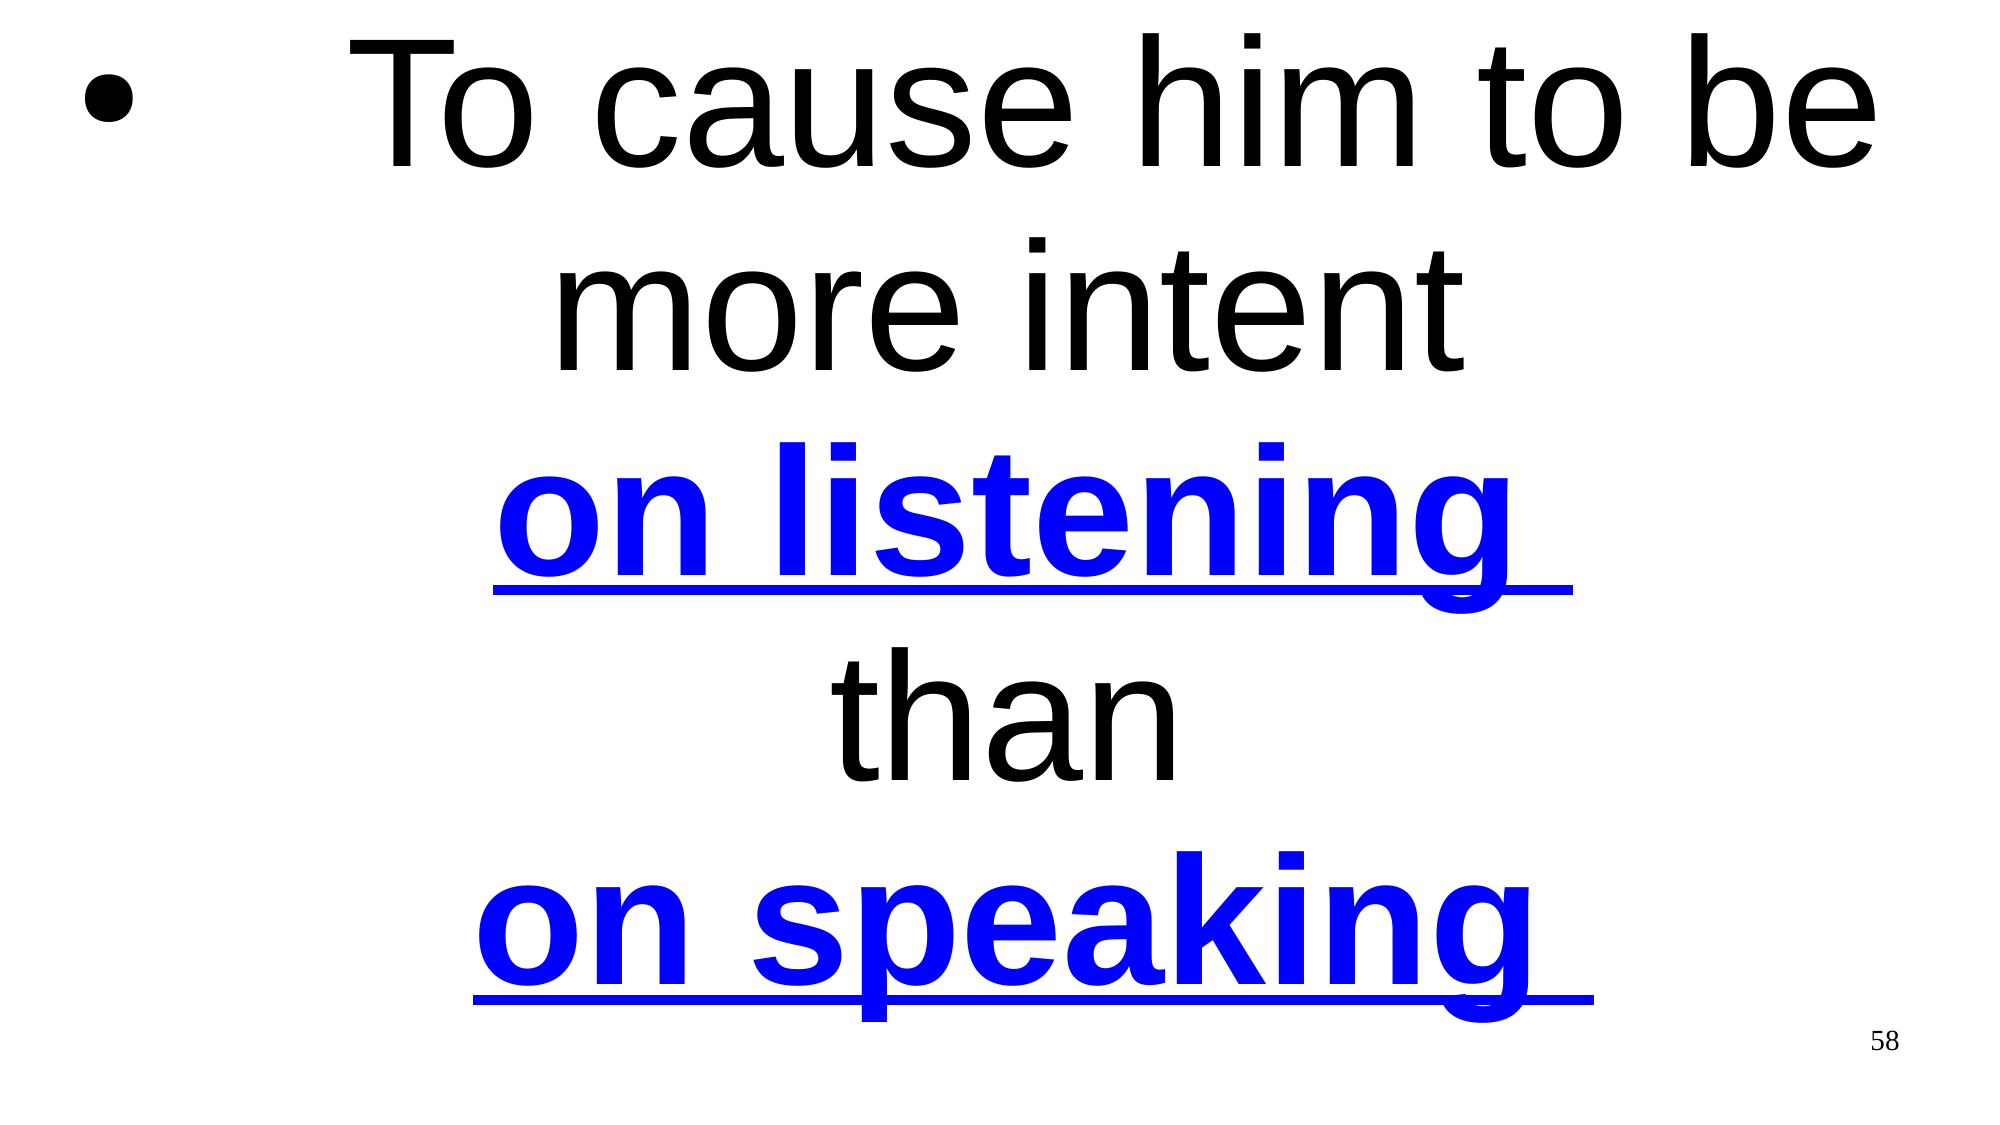

# To cause him to be more intent on listening than on speaking
58